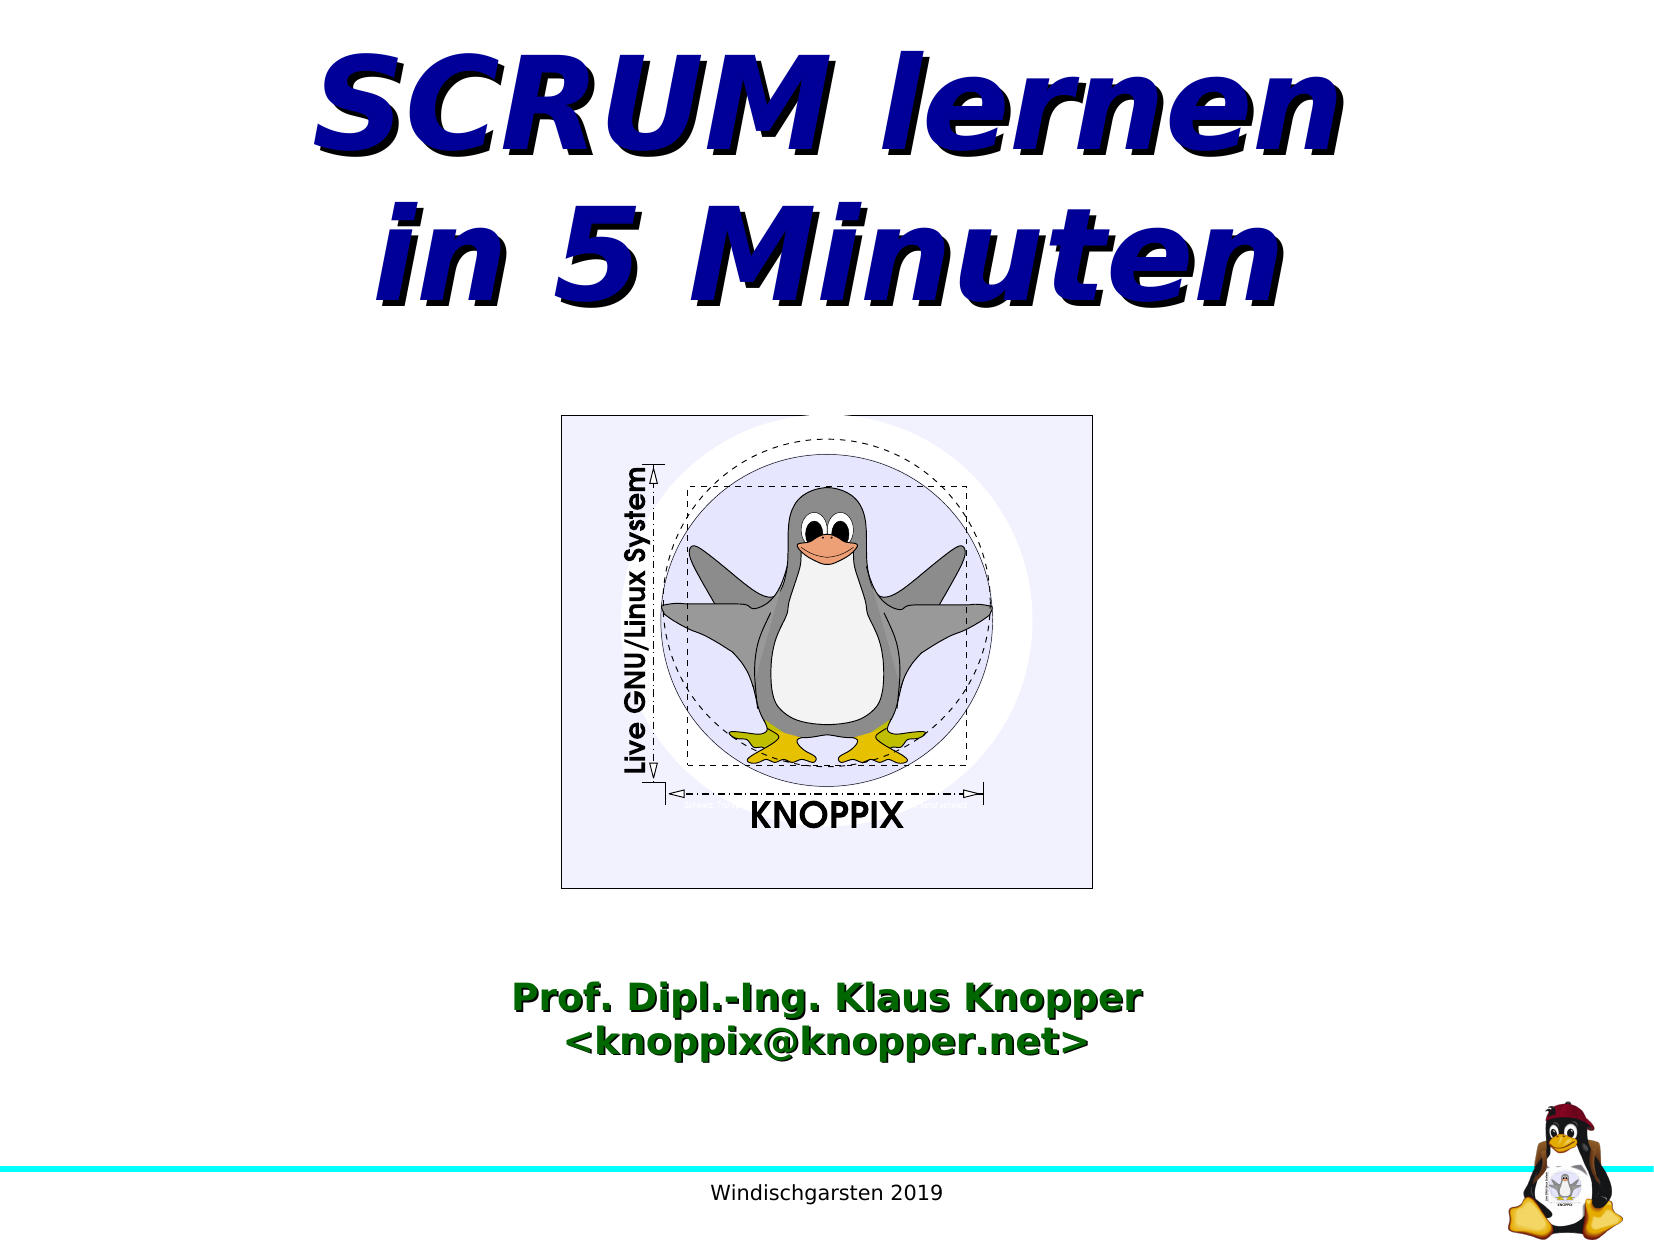

# SCRUM lernen in 5 Minuten
Prof. Dipl.-Ing. Klaus Knopper <knoppix@knopper.net>